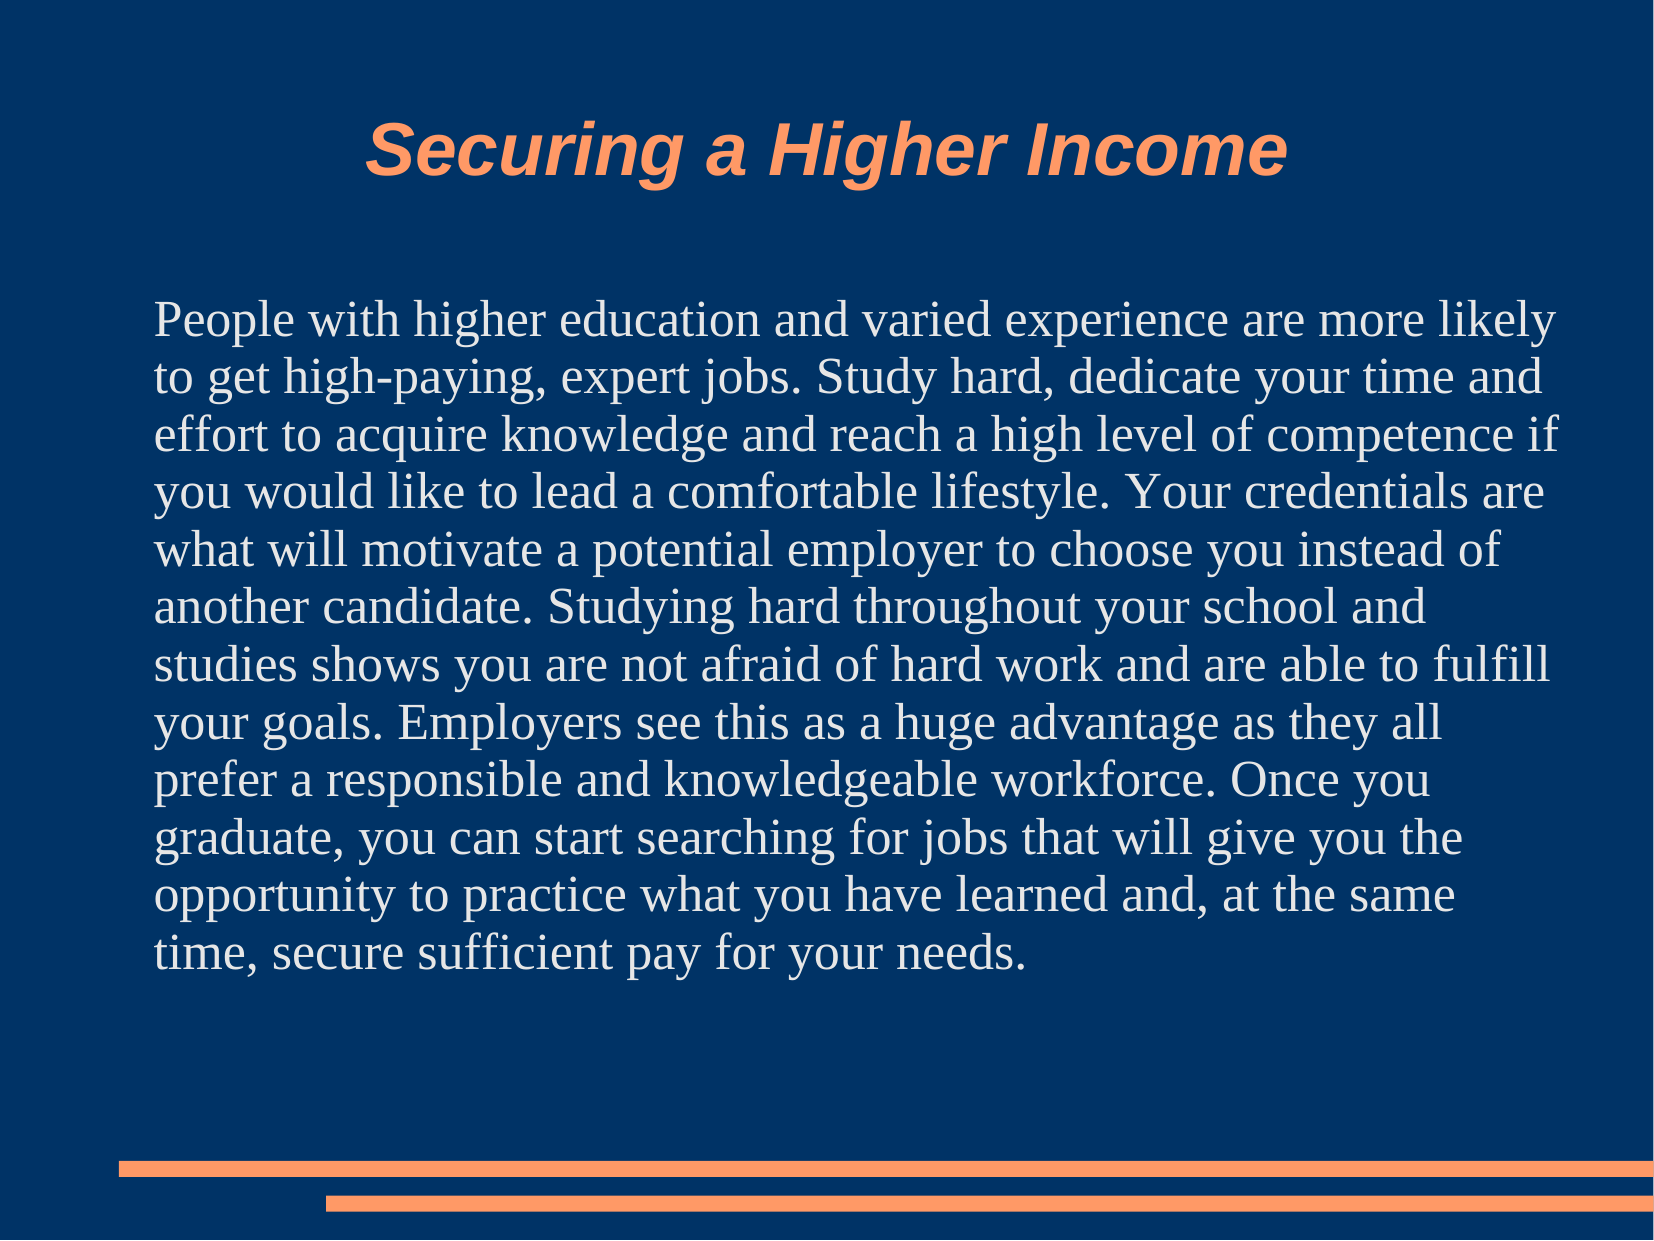

# Securing a Higher Income
People with higher education and varied experience are more likely to get high-paying, expert jobs. Study hard, dedicate your time and effort to acquire knowledge and reach a high level of competence if you would like to lead a comfortable lifestyle. Your credentials are what will motivate a potential employer to choose you instead of another candidate. Studying hard throughout your school and studies shows you are not afraid of hard work and are able to fulfill your goals. Employers see this as a huge advantage as they all prefer a responsible and knowledgeable workforce. Once you graduate, you can start searching for jobs that will give you the opportunity to practice what you have learned and, at the same time, secure sufficient pay for your needs.